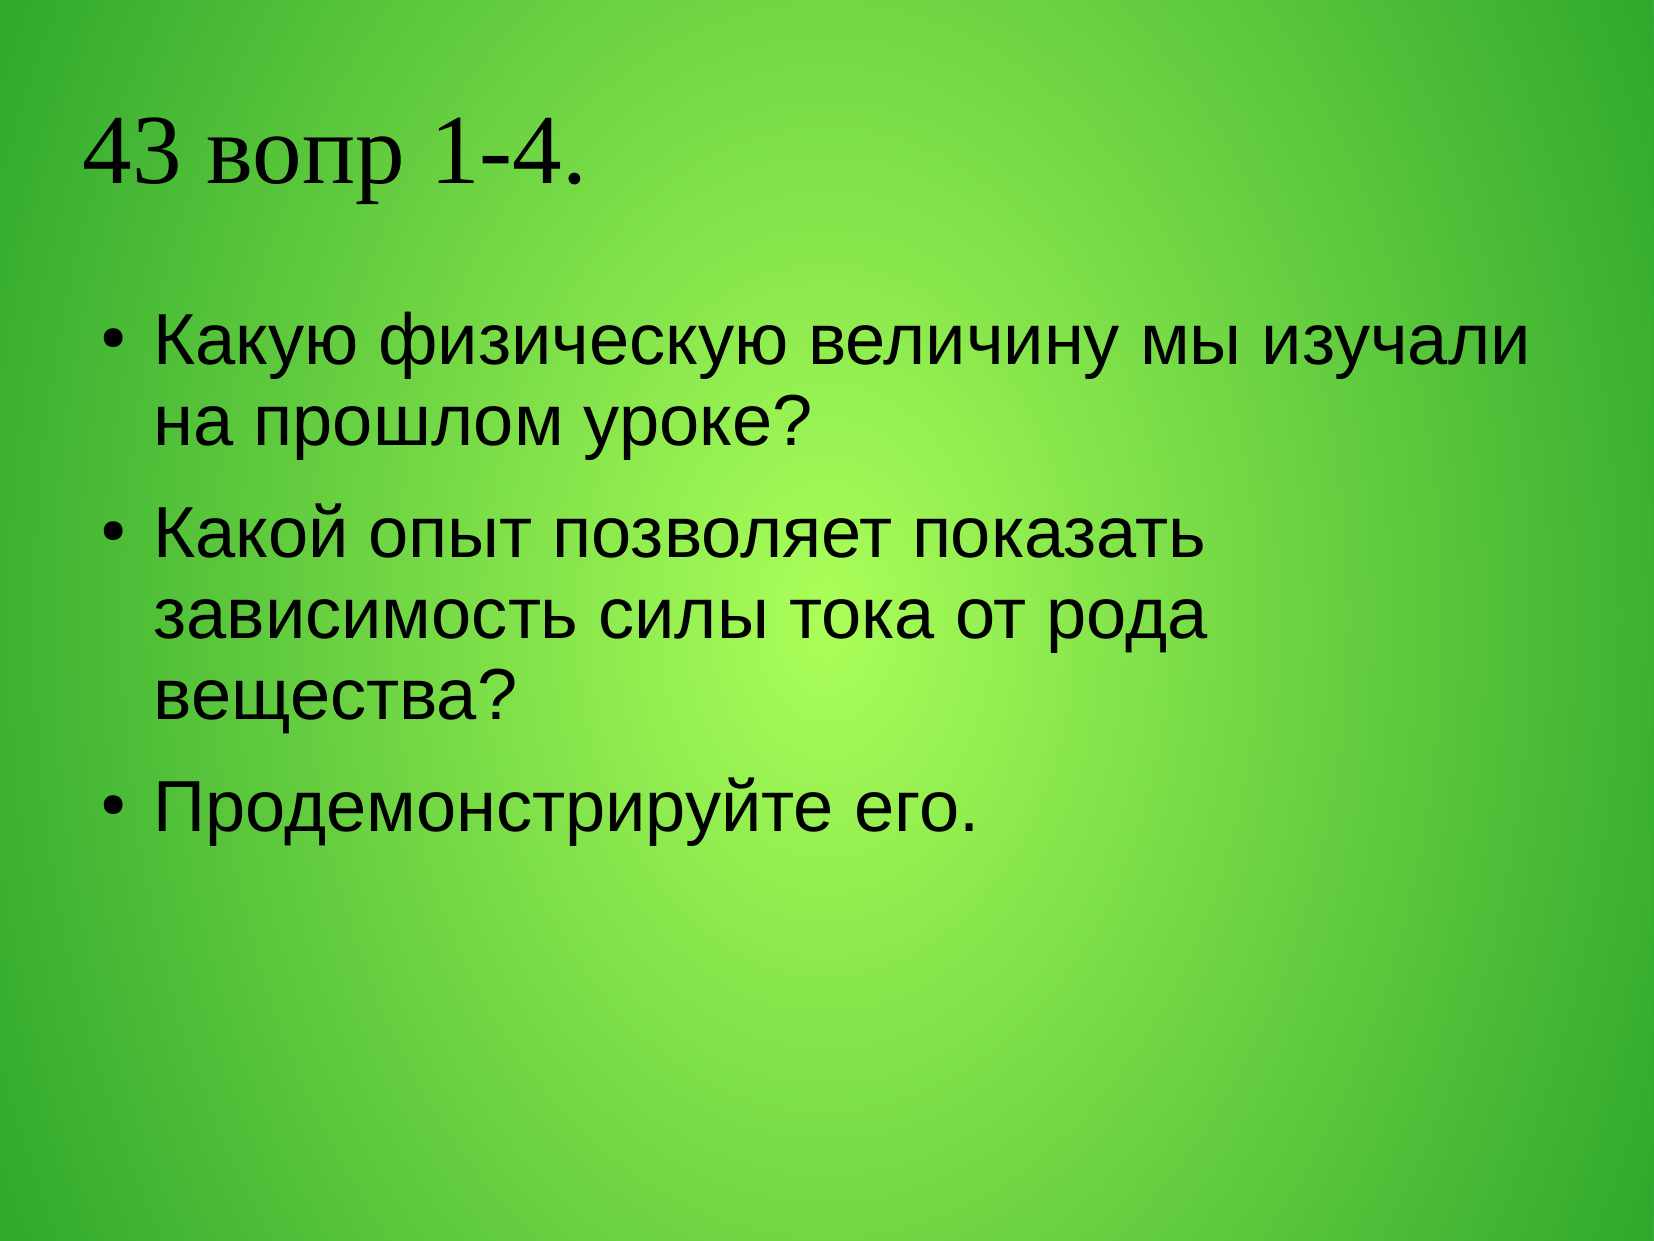

# 43 вопр 1-4.
Какую физическую величину мы изучали на прошлом уроке?
Какой опыт позволяет показать зависимость силы тока от рода вещества?
Продемонстрируйте его.